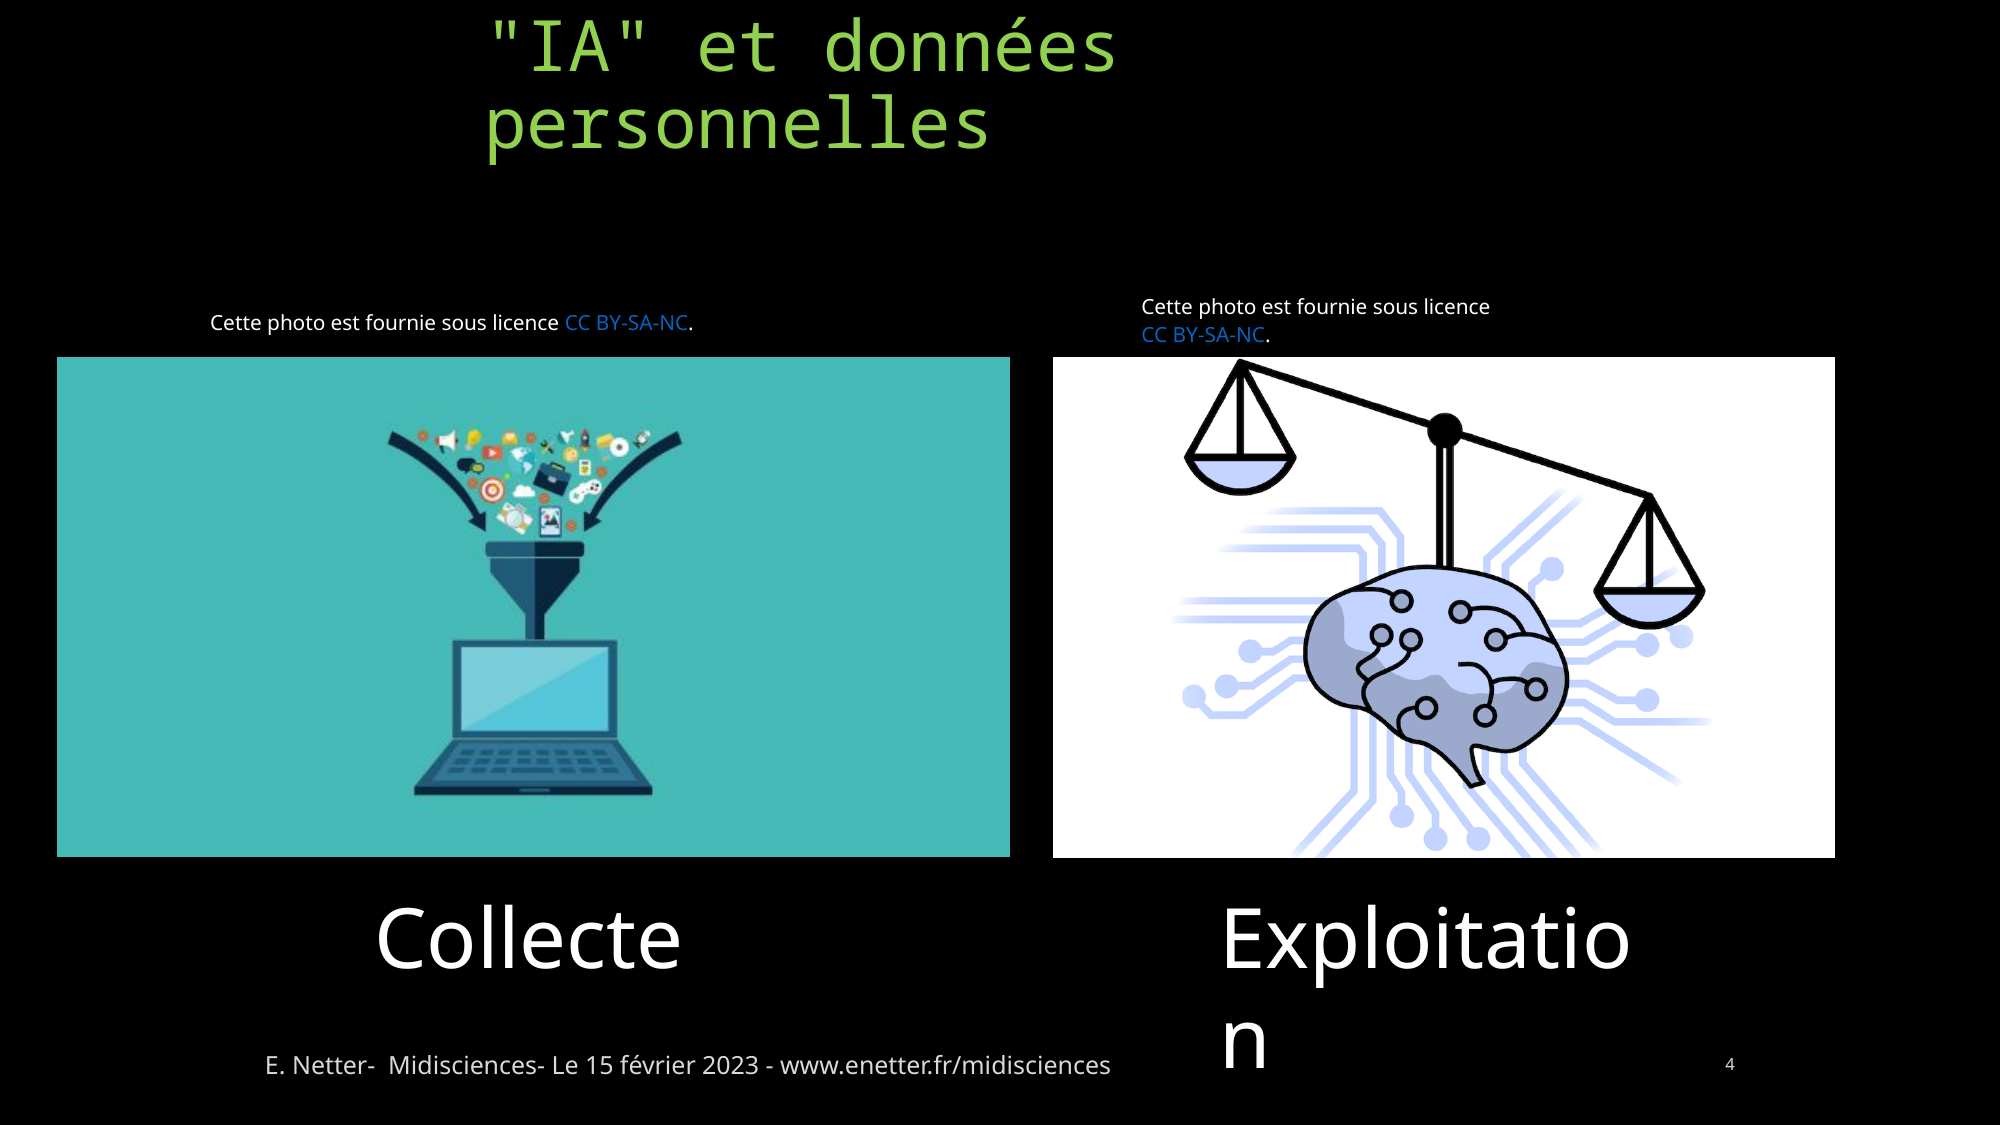

# "IA" et données personnelles
Cette photo est fournie sous licence CC BY-SA-NC.
Cette photo est fournie sous licence CC BY-SA-NC.
Collecte
Exploitation
E. Netter- Midisciences- Le 15 février 2023 - www.enetter.fr/midisciences